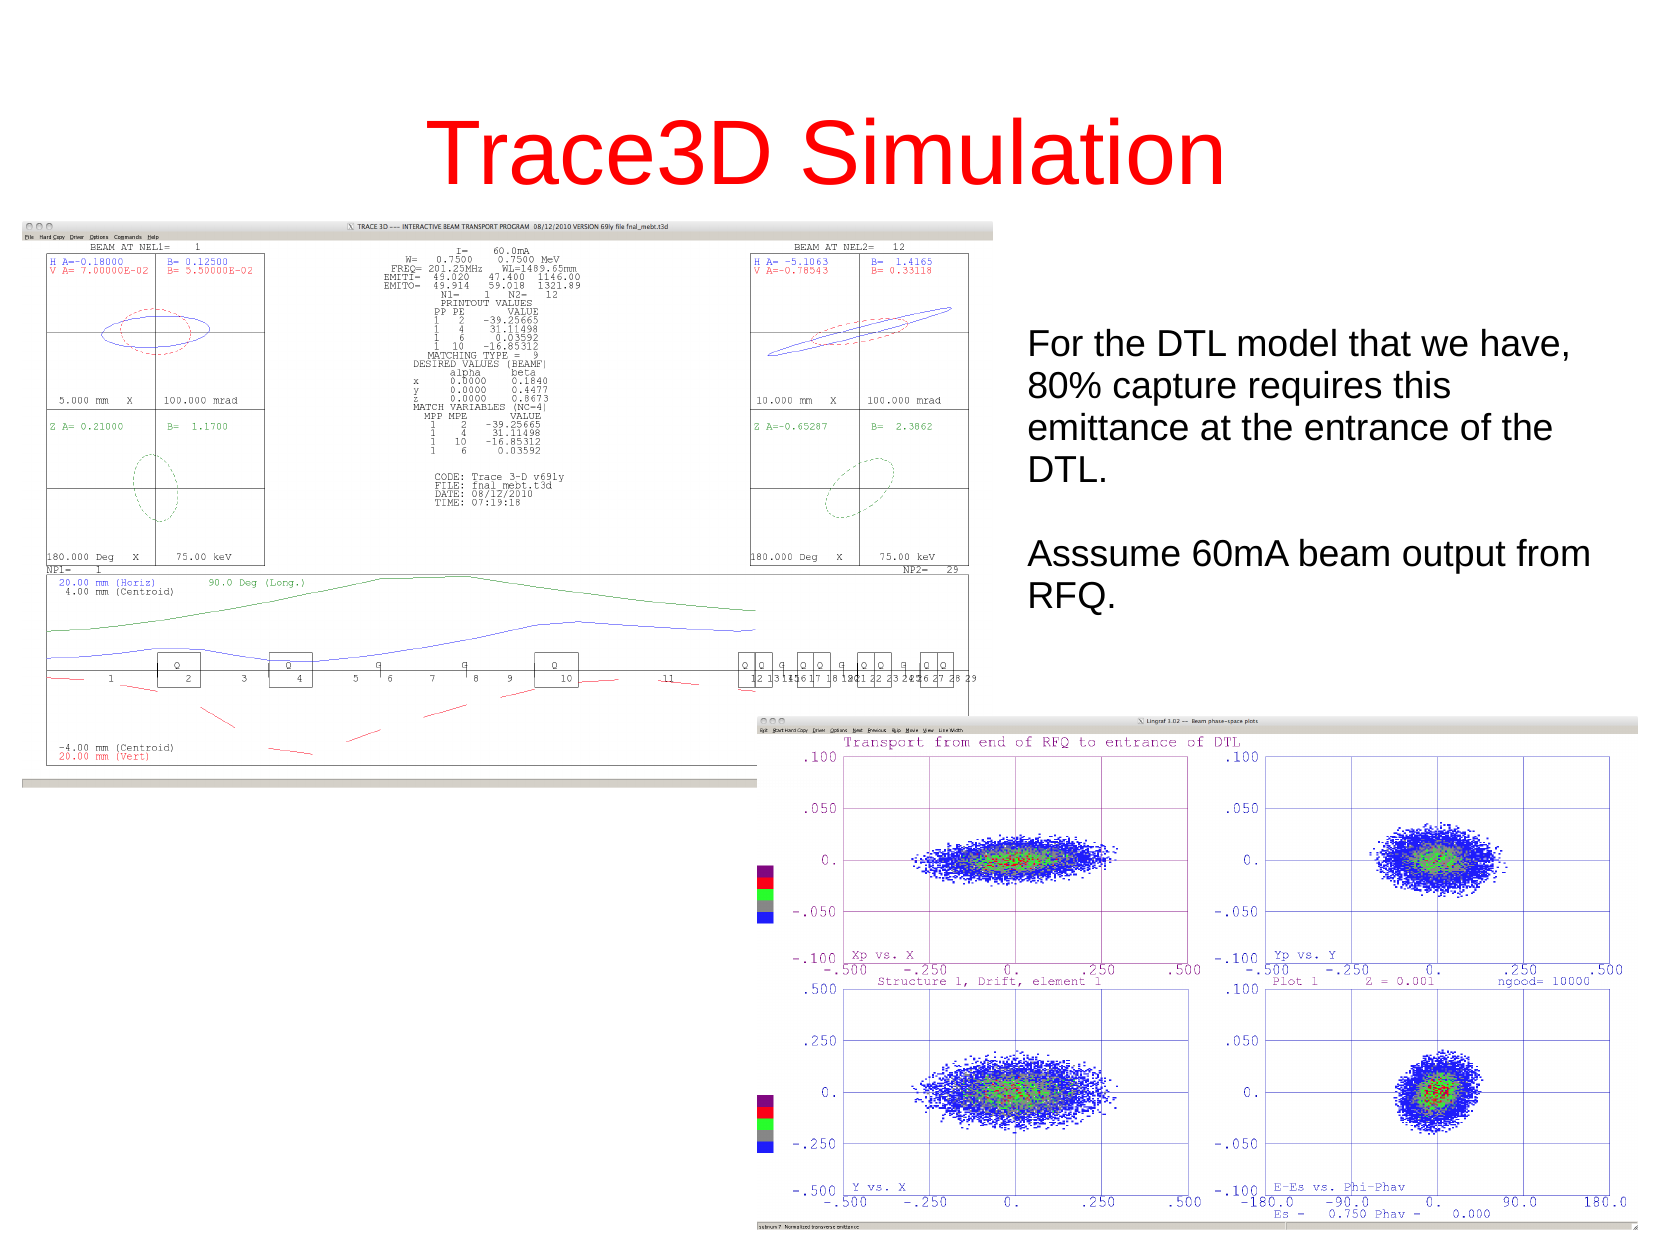

# Trace3D Simulation
For the DTL model that we have, 80% capture requires this emittance at the entrance of the DTL.
Asssume 60mA beam output from RFQ.